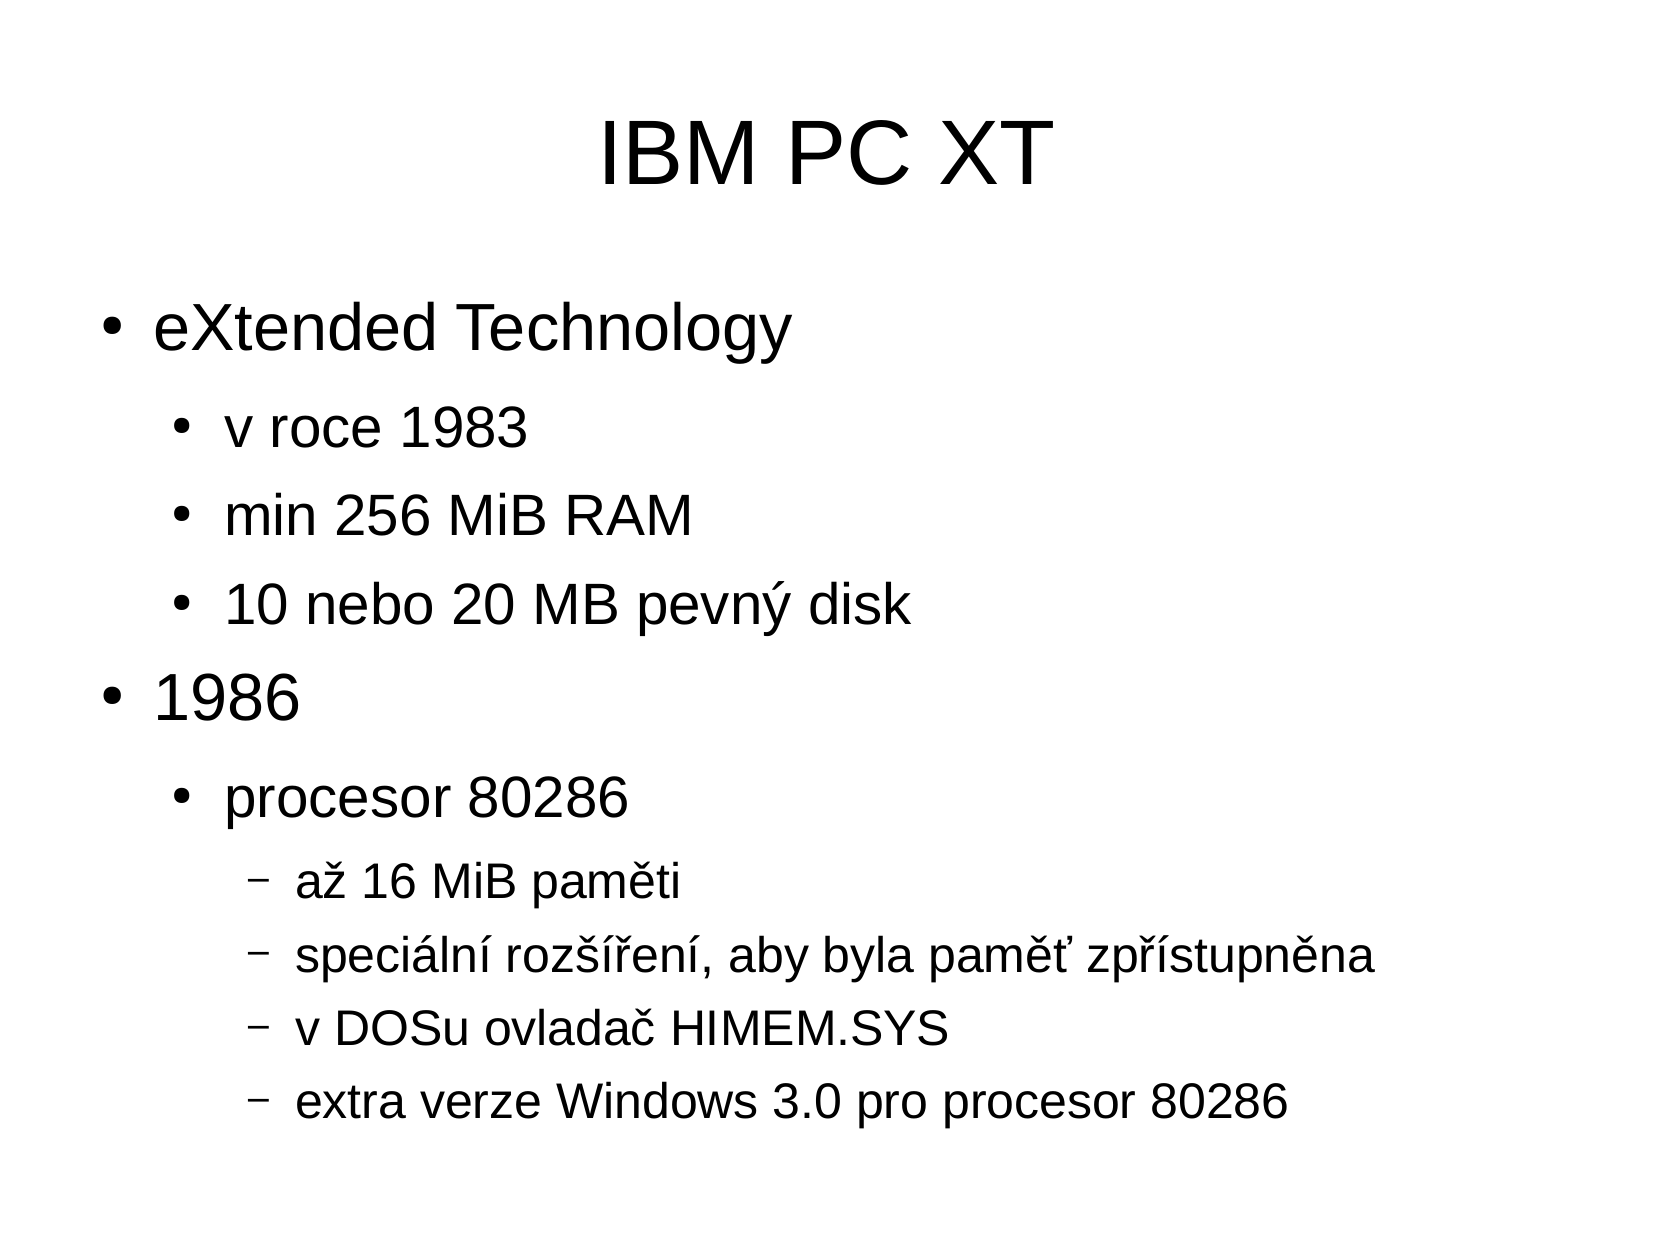

# IBM PC XT
eXtended Technology
v roce 1983
min 256 MiB RAM
10 nebo 20 MB pevný disk
1986
procesor 80286
až 16 MiB paměti
speciální rozšíření, aby byla paměť zpřístupněna
v DOSu ovladač HIMEM.SYS
extra verze Windows 3.0 pro procesor 80286